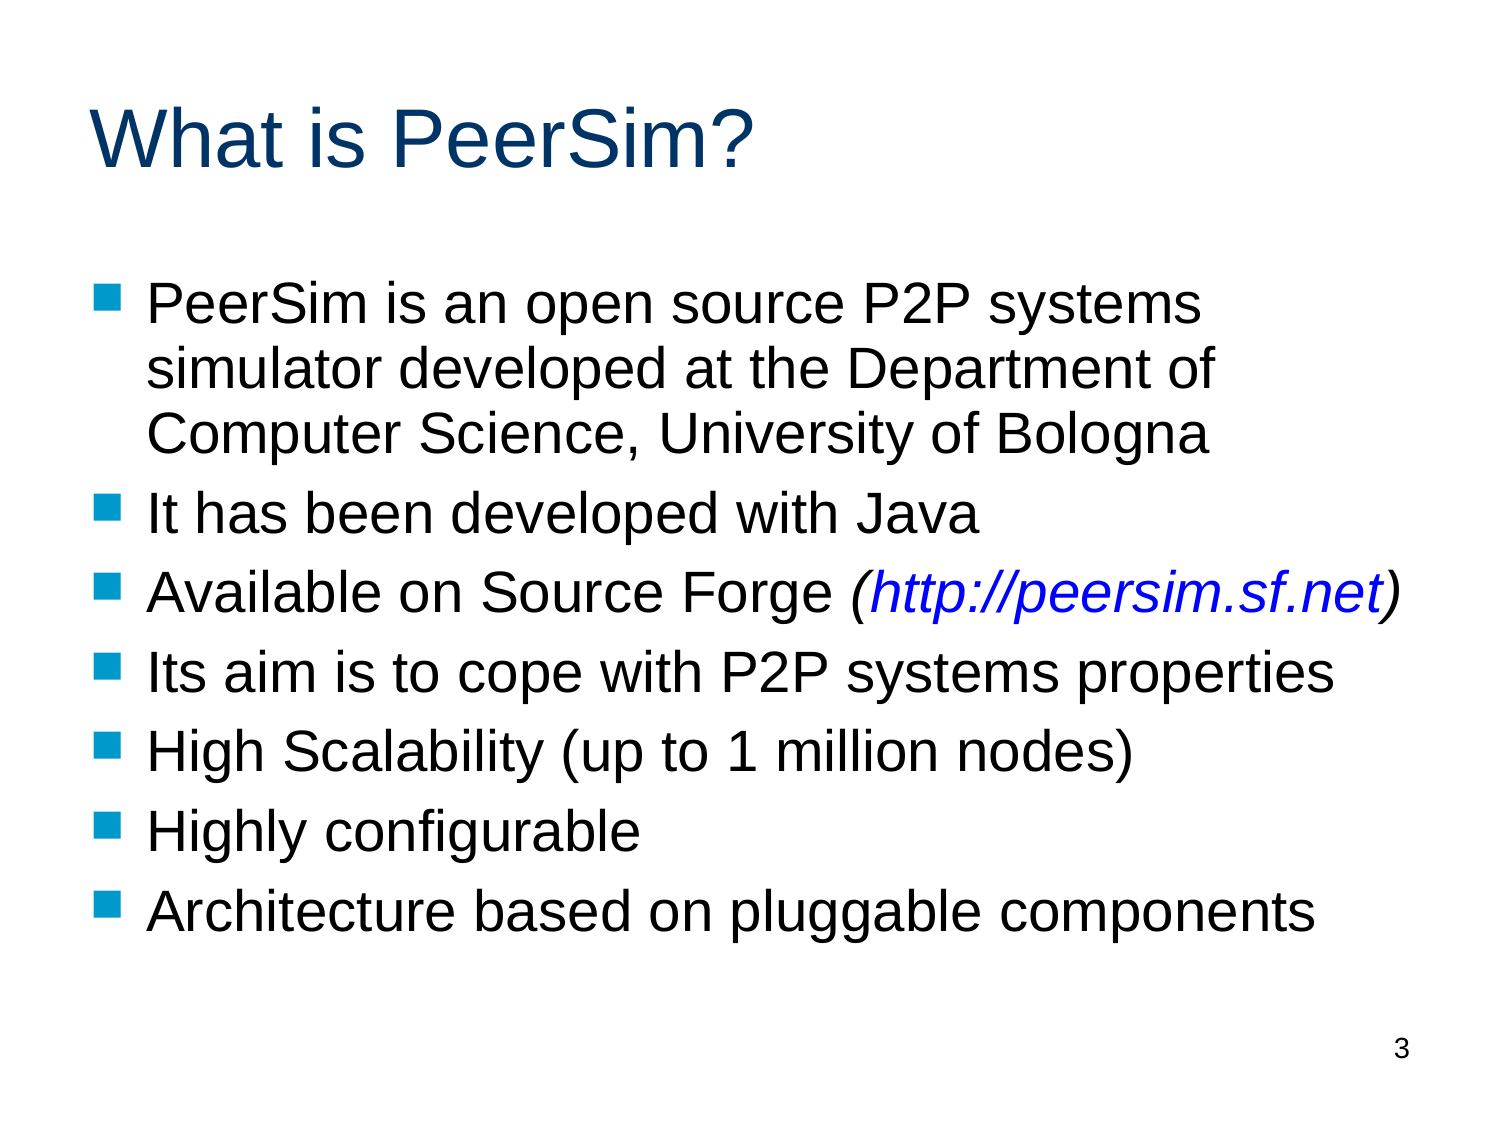

# What is PeerSim?
PeerSim is an open source P2P systems simulator developed at the Department of Computer Science, University of Bologna
It has been developed with Java
Available on Source Forge (http://peersim.sf.net)
Its aim is to cope with P2P systems properties
High Scalability (up to 1 million nodes)
Highly configurable
Architecture based on pluggable components
3